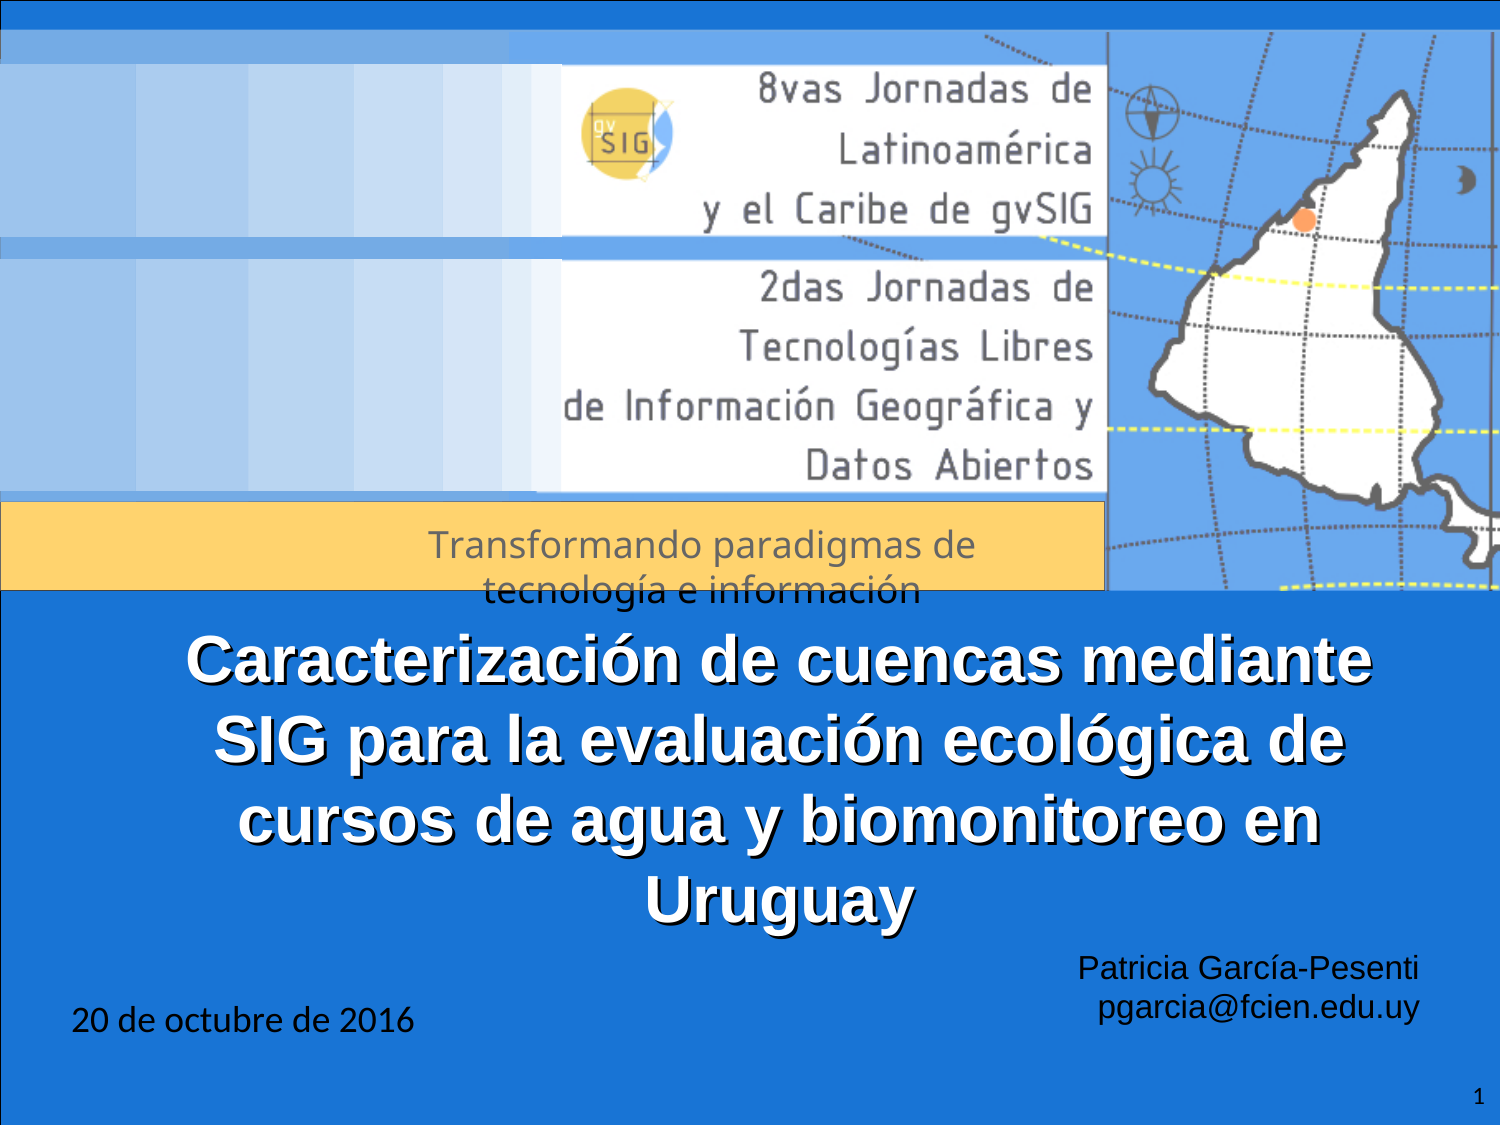

# Caracterización de cuencas mediante SIG para la evaluación ecológica de cursos de agua y biomonitoreo en Uruguay
Patricia García-Pesenti
pgarcia@fcien.edu.uy
20 de octubre de 2016